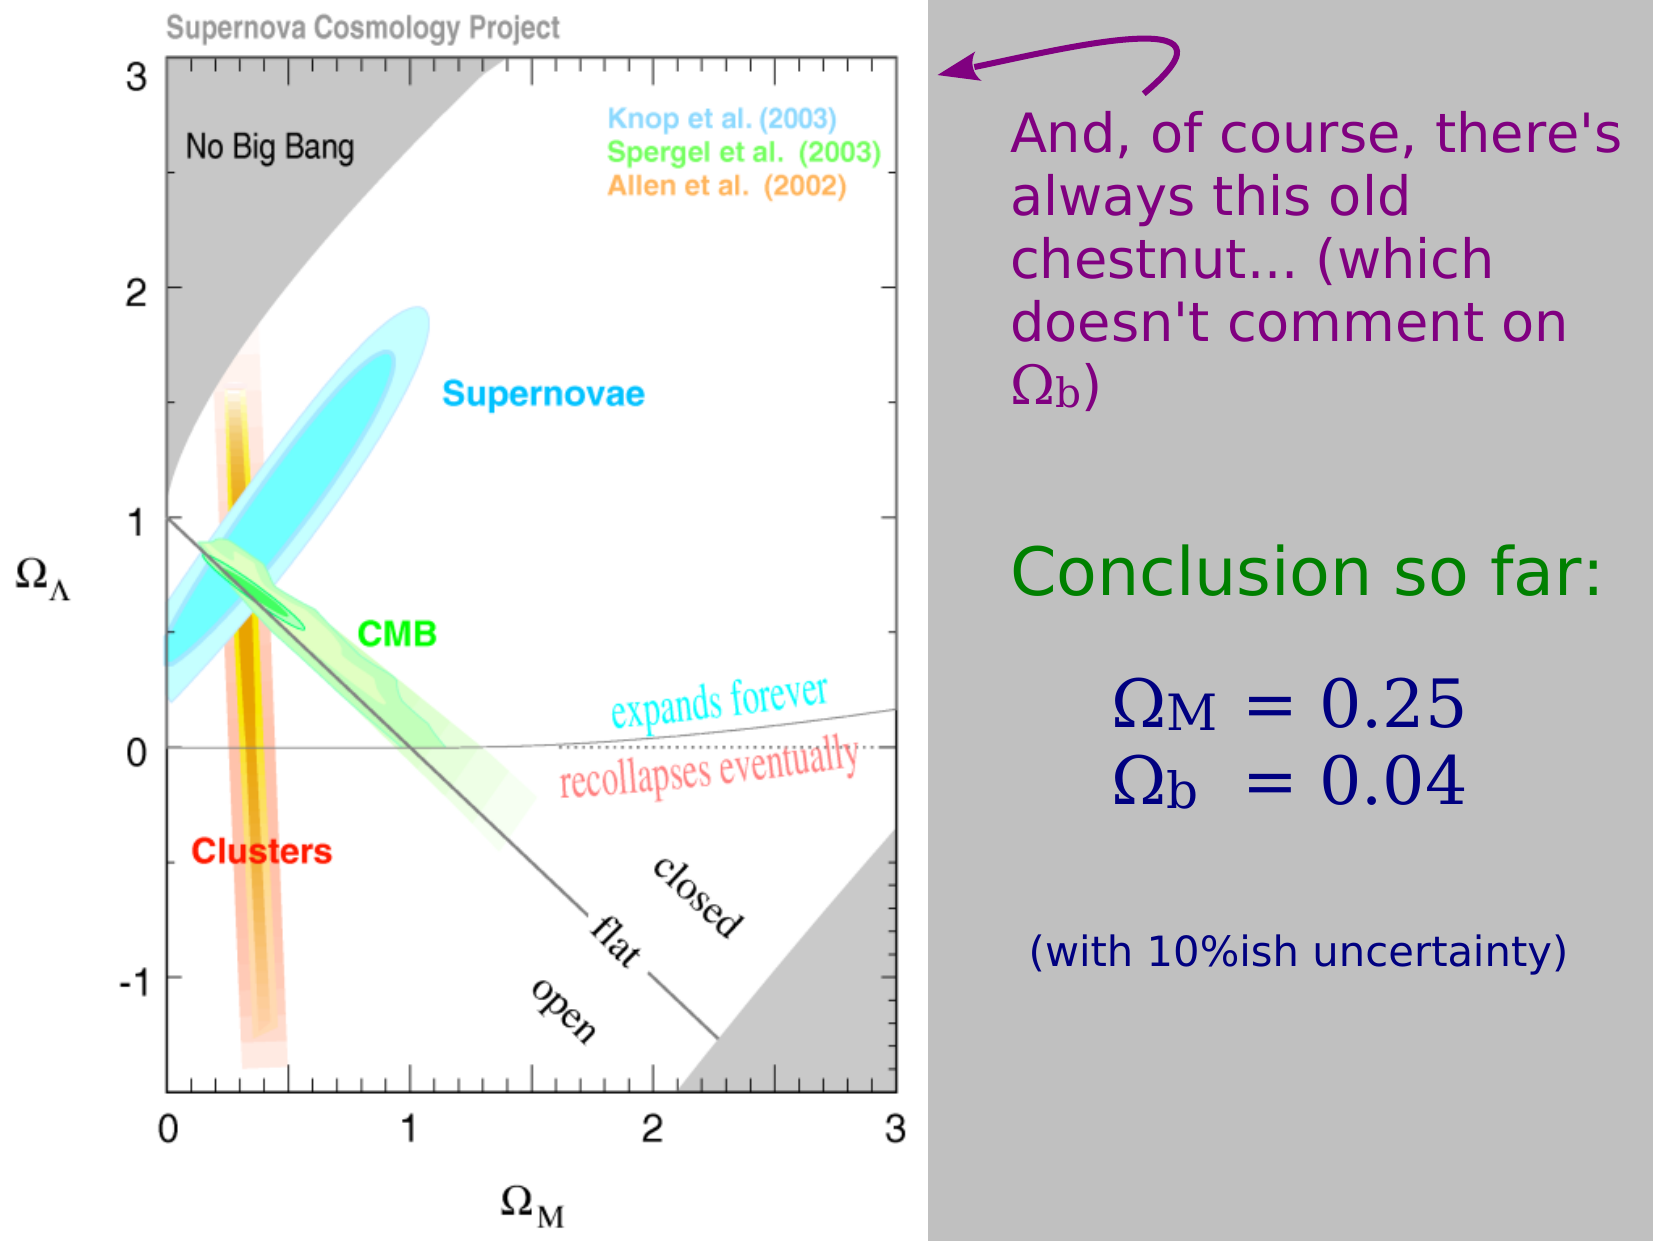

And, of course, there's always this old chestnut... (which doesn't comment on Ωb)
Conclusion so far:
ΩM 	= 0.25
Ωb 	= 0.04
(with 10%ish uncertainty)